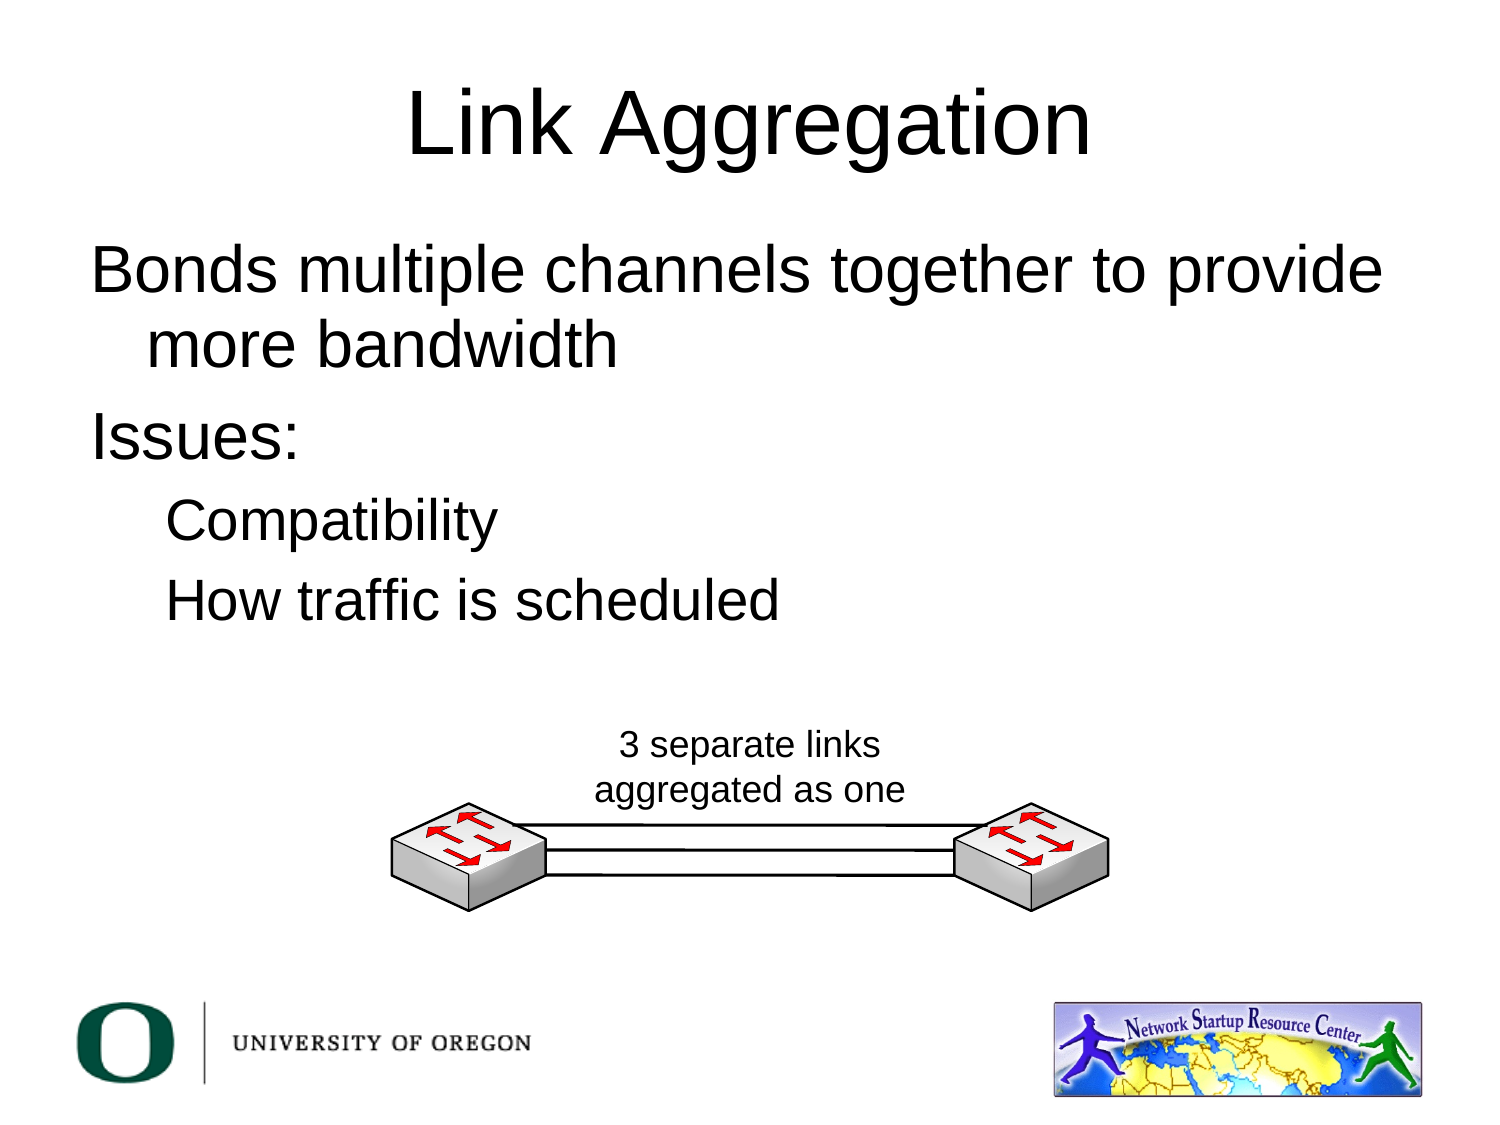

# Link Aggregation
Bonds multiple channels together to provide more bandwidth
Issues:
Compatibility
How traffic is scheduled
3 separate links aggregated as one